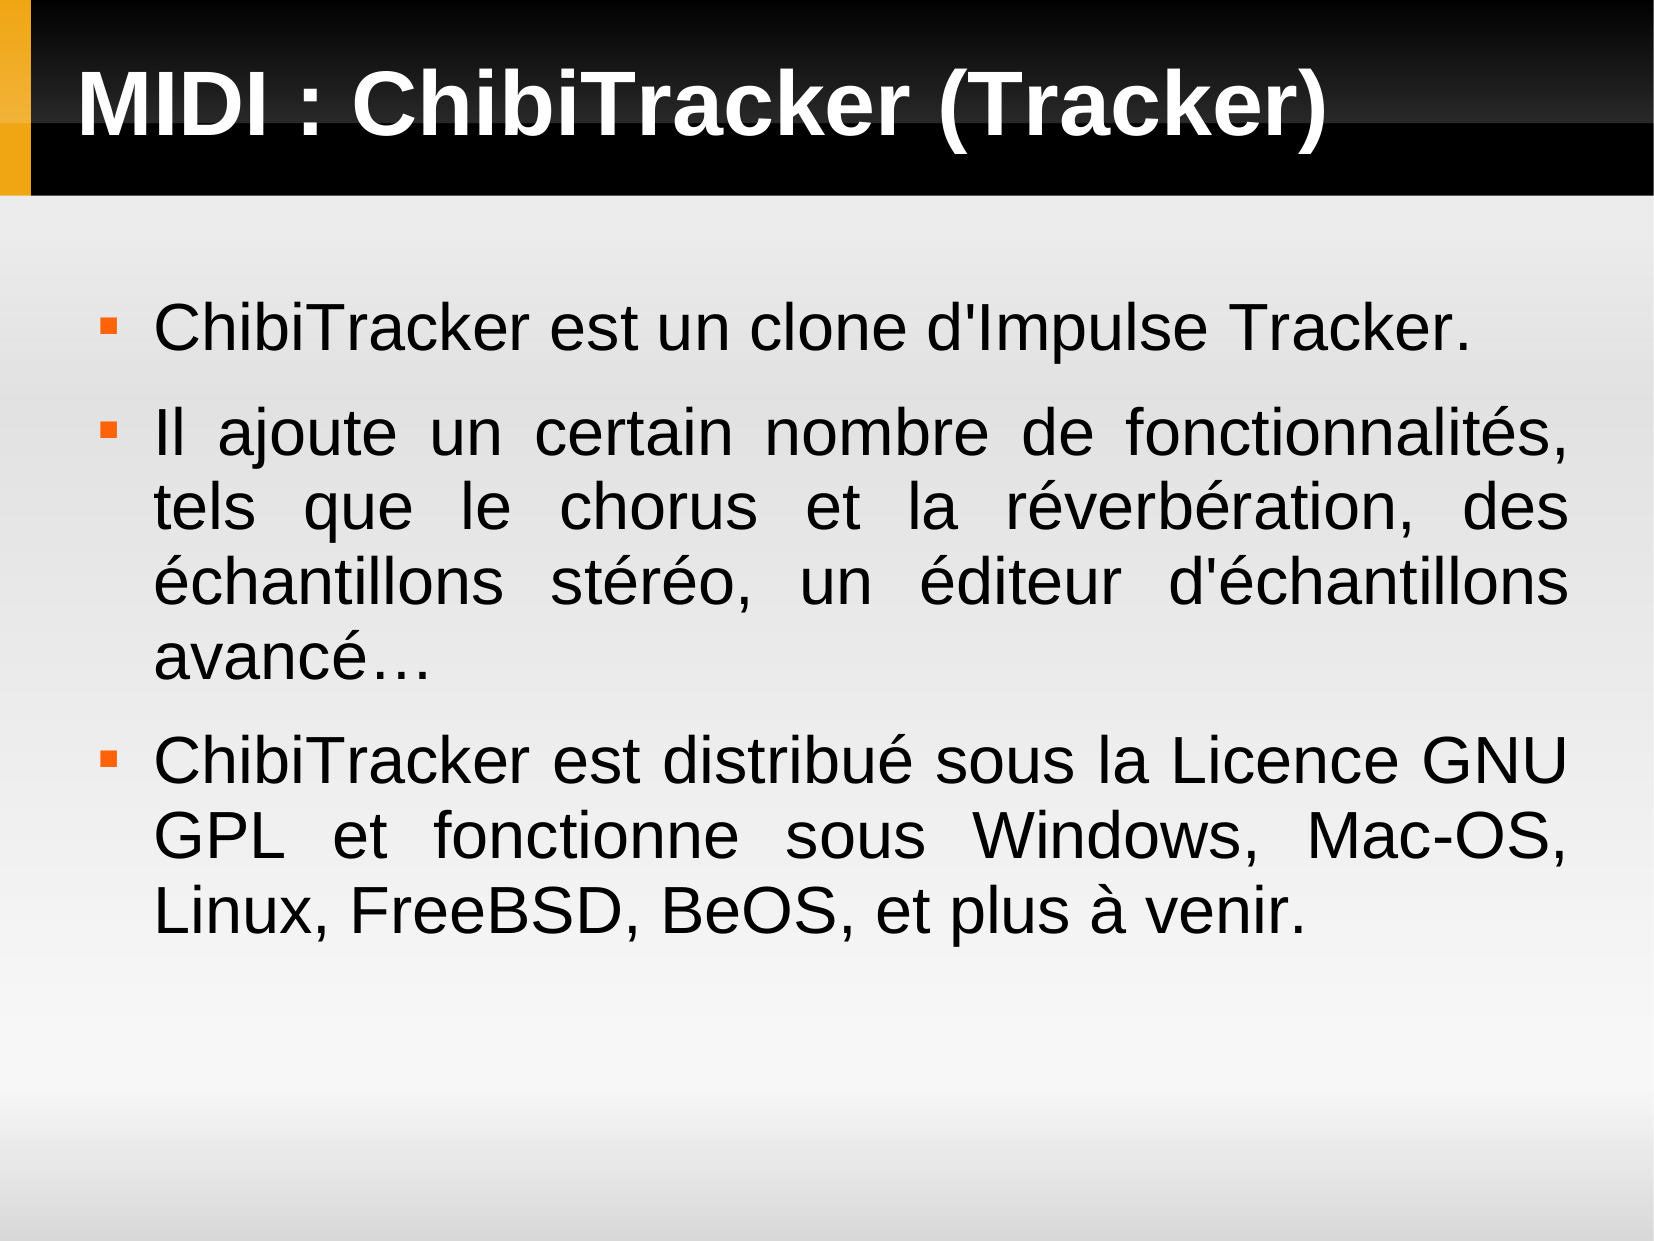

# MIDI : ChibiTracker (Tracker)
ChibiTracker est un clone d'Impulse Tracker.
Il ajoute un certain nombre de fonctionnalités, tels que le chorus et la réverbération, des échantillons stéréo, un éditeur d'échantillons avancé…
ChibiTracker est distribué sous la Licence GNU GPL et fonctionne sous Windows, Mac-OS, Linux, FreeBSD, BeOS, et plus à venir.